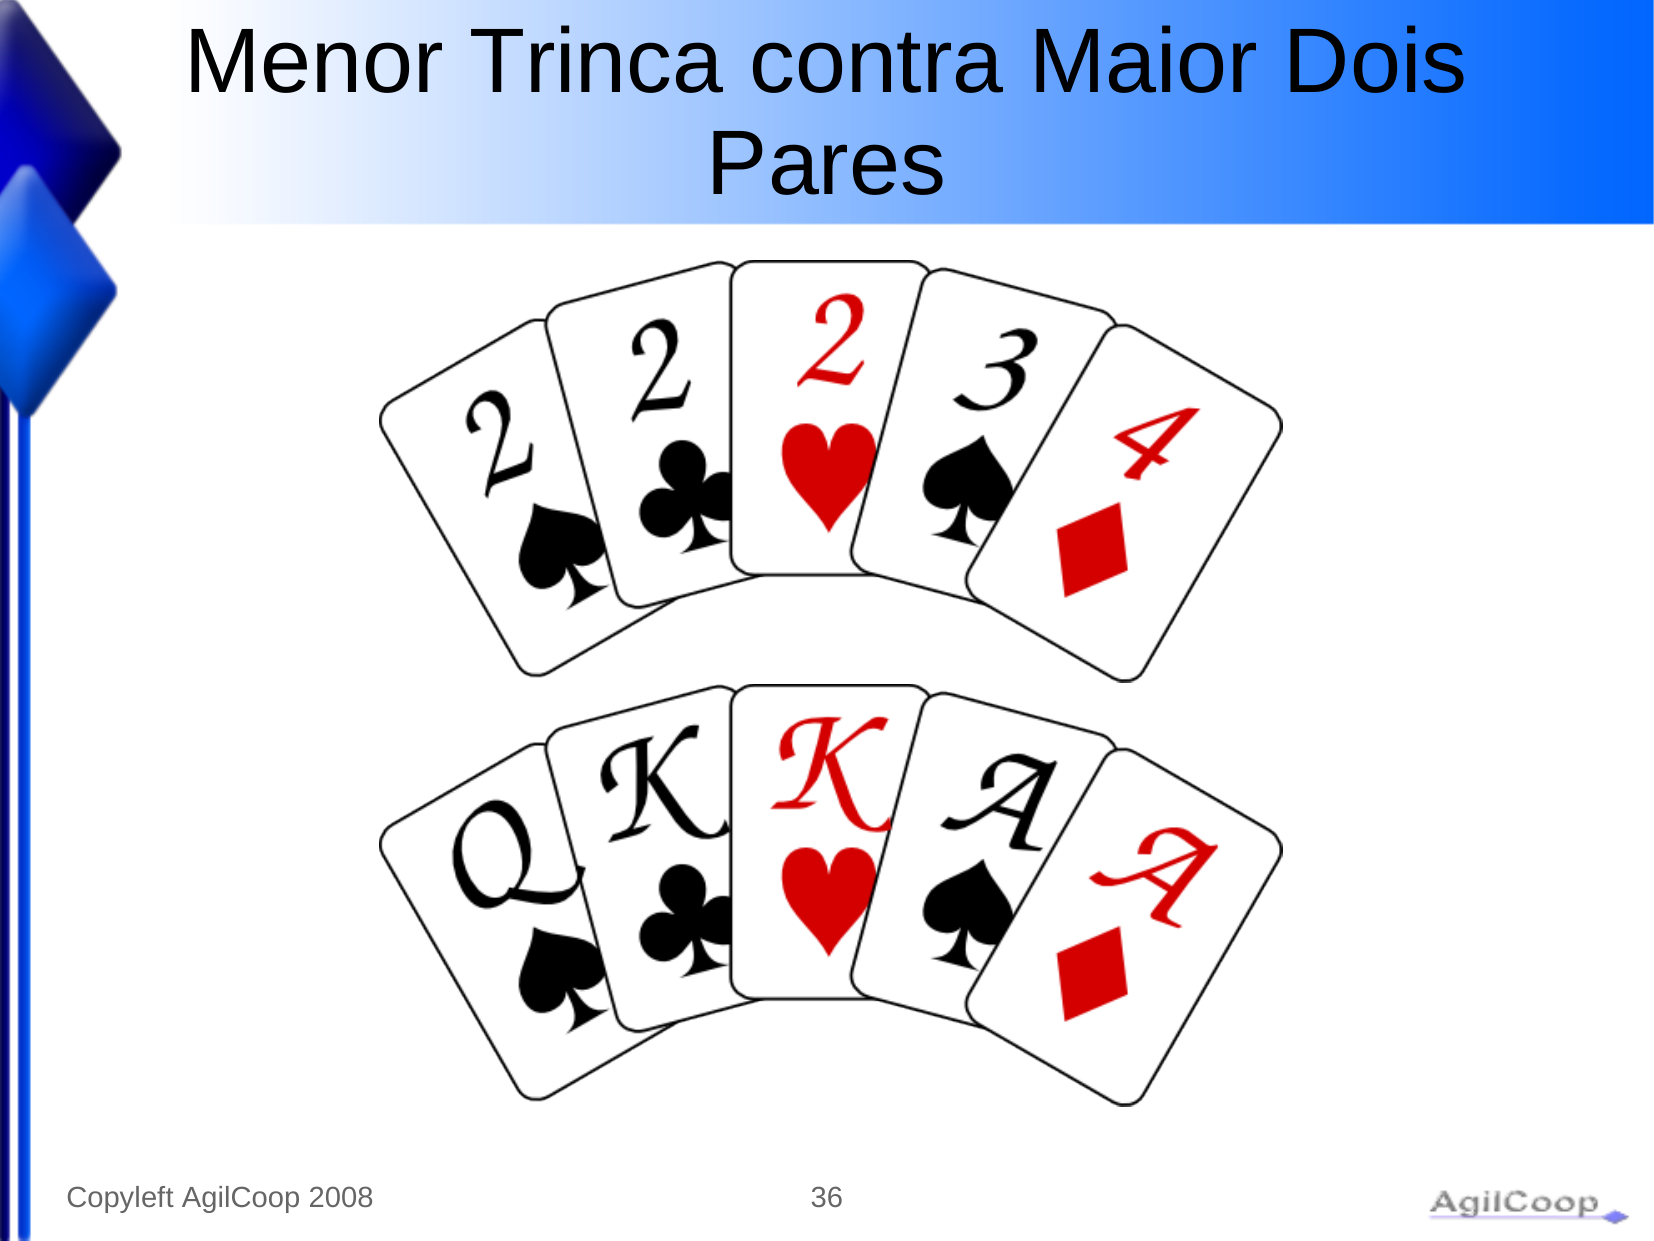

# Menor Trinca contra Maior Dois Pares
Copyleft AgilCoop 2008
36